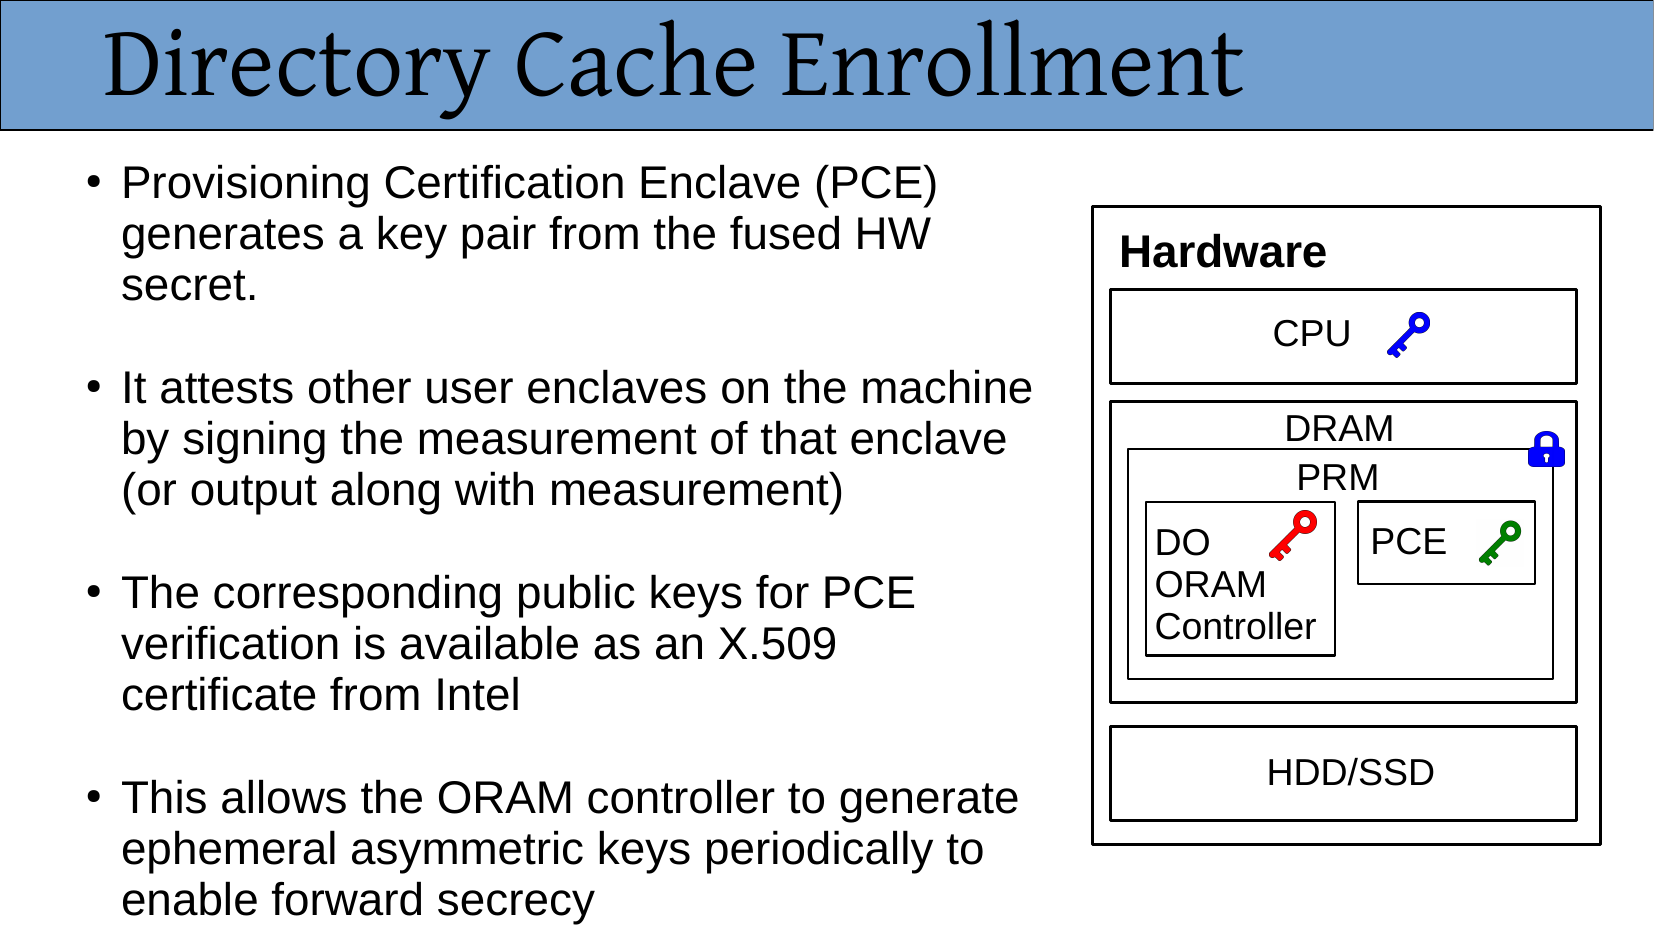

Directory Cache Enrollment
Provisioning Certification Enclave (PCE) generates a key pair from the fused HW secret.
It attests other user enclaves on the machine by signing the measurement of that enclave (or output along with measurement)
The corresponding public keys for PCE verification is available as an X.509 certificate from Intel
This allows the ORAM controller to generate ephemeral asymmetric keys periodically to enable forward secrecy
Hardware
CPU
DRAM
PRM
 PCE
DO ORAM
Controller
HDD/SSD